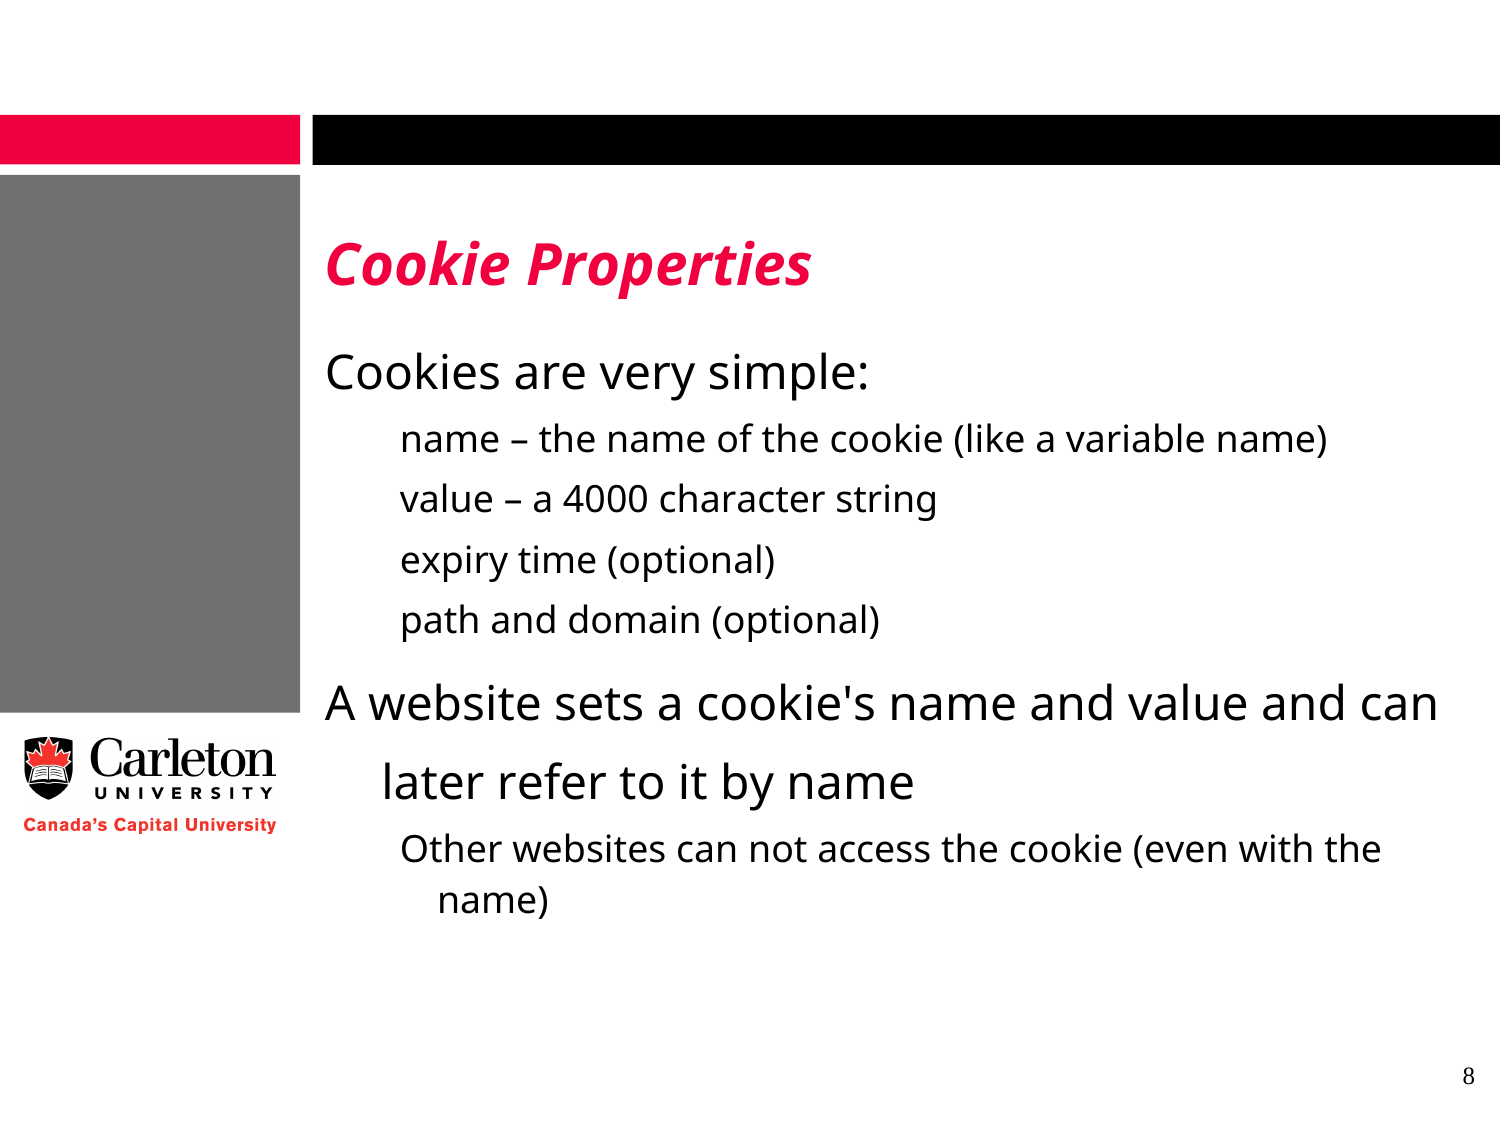

# Cookie Properties
Cookies are very simple:
name – the name of the cookie (like a variable name)
value – a 4000 character string
expiry time (optional)
path and domain (optional)
A website sets a cookie's name and value and can later refer to it by name
Other websites can not access the cookie (even with the name)
8